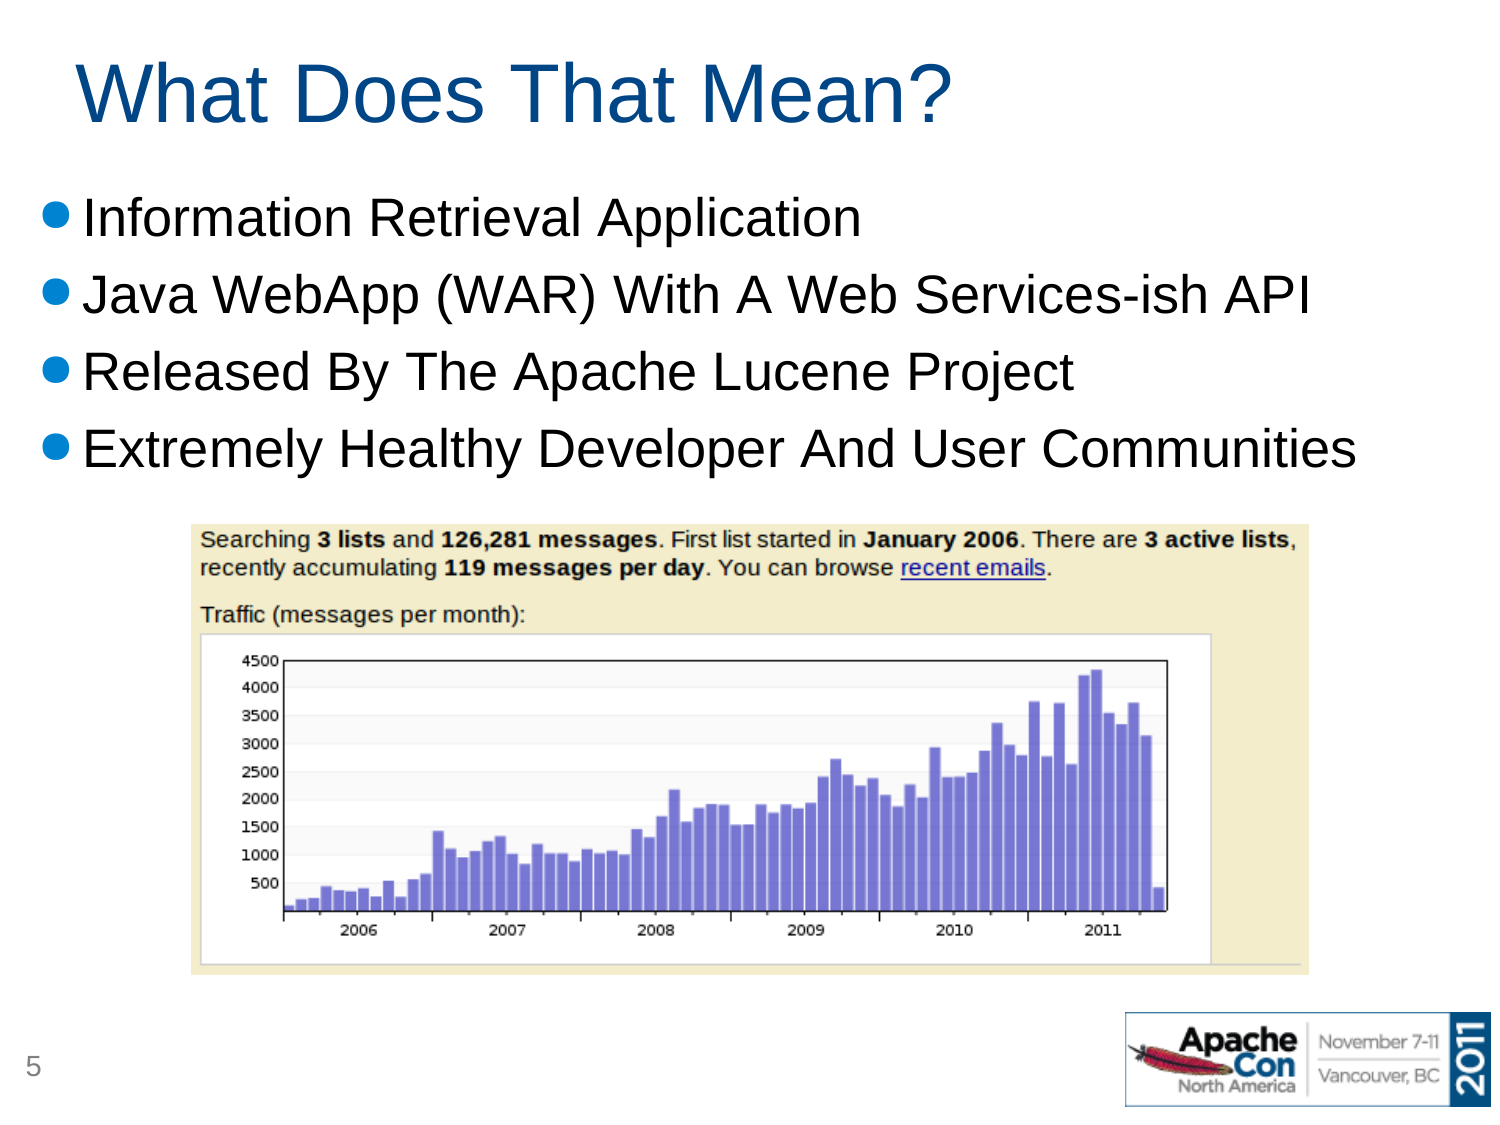

# What Does That Mean?
Information Retrieval Application
Java WebApp (WAR) With A Web Services-ish API
Released By The Apache Lucene Project
Extremely Healthy Developer And User Communities
5